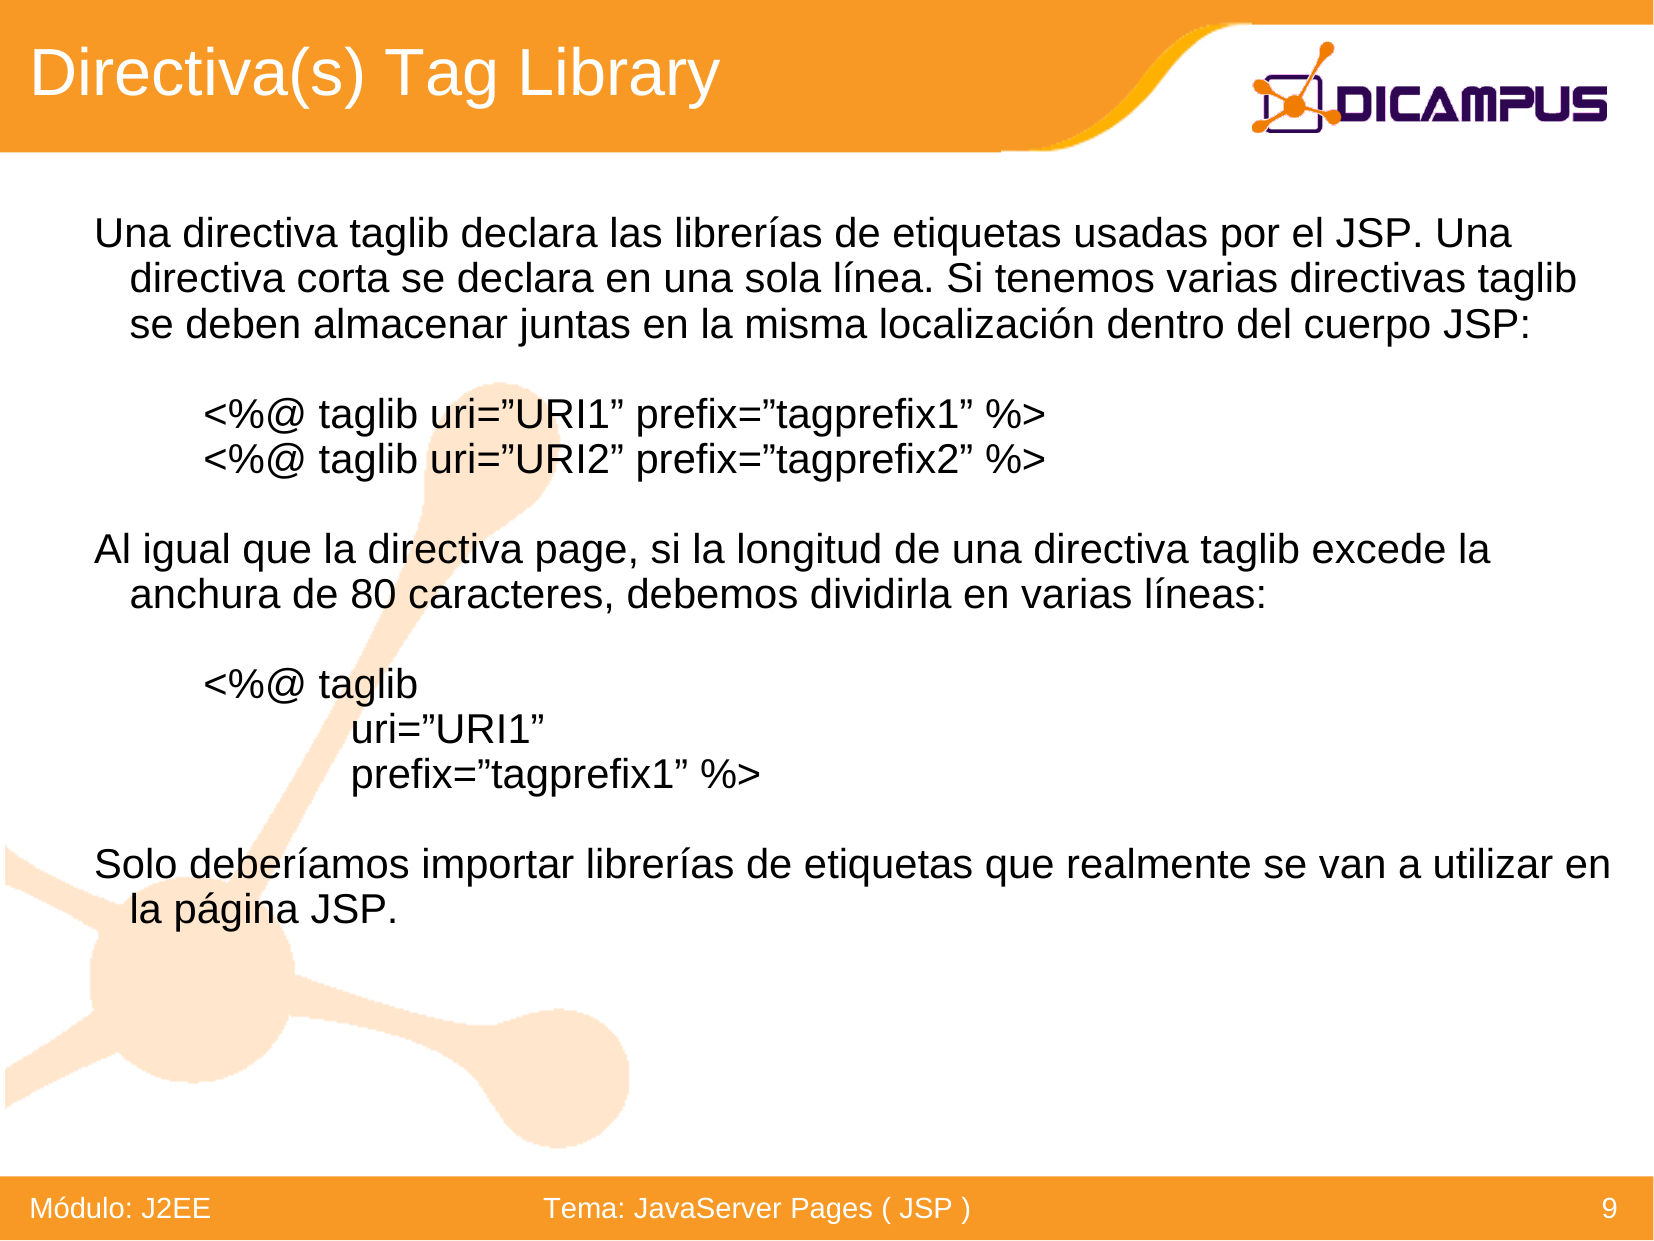

Directiva(s) Tag Library
Una directiva taglib declara las librerías de etiquetas usadas por el JSP. Una directiva corta se declara en una sola línea. Si tenemos varias directivas taglib se deben almacenar juntas en la misma localización dentro del cuerpo JSP:
		<%@ taglib uri=”URI1” prefix=”tagprefix1” %>
		<%@ taglib uri=”URI2” prefix=”tagprefix2” %>
Al igual que la directiva page, si la longitud de una directiva taglib excede la anchura de 80 caracteres, debemos dividirla en varias líneas:
		<%@ taglib
				uri=”URI1”
				prefix=”tagprefix1” %>
Solo deberíamos importar librerías de etiquetas que realmente se van a utilizar en la página JSP.
Módulo: J2EE
Tema: JavaServer Pages ( JSP )